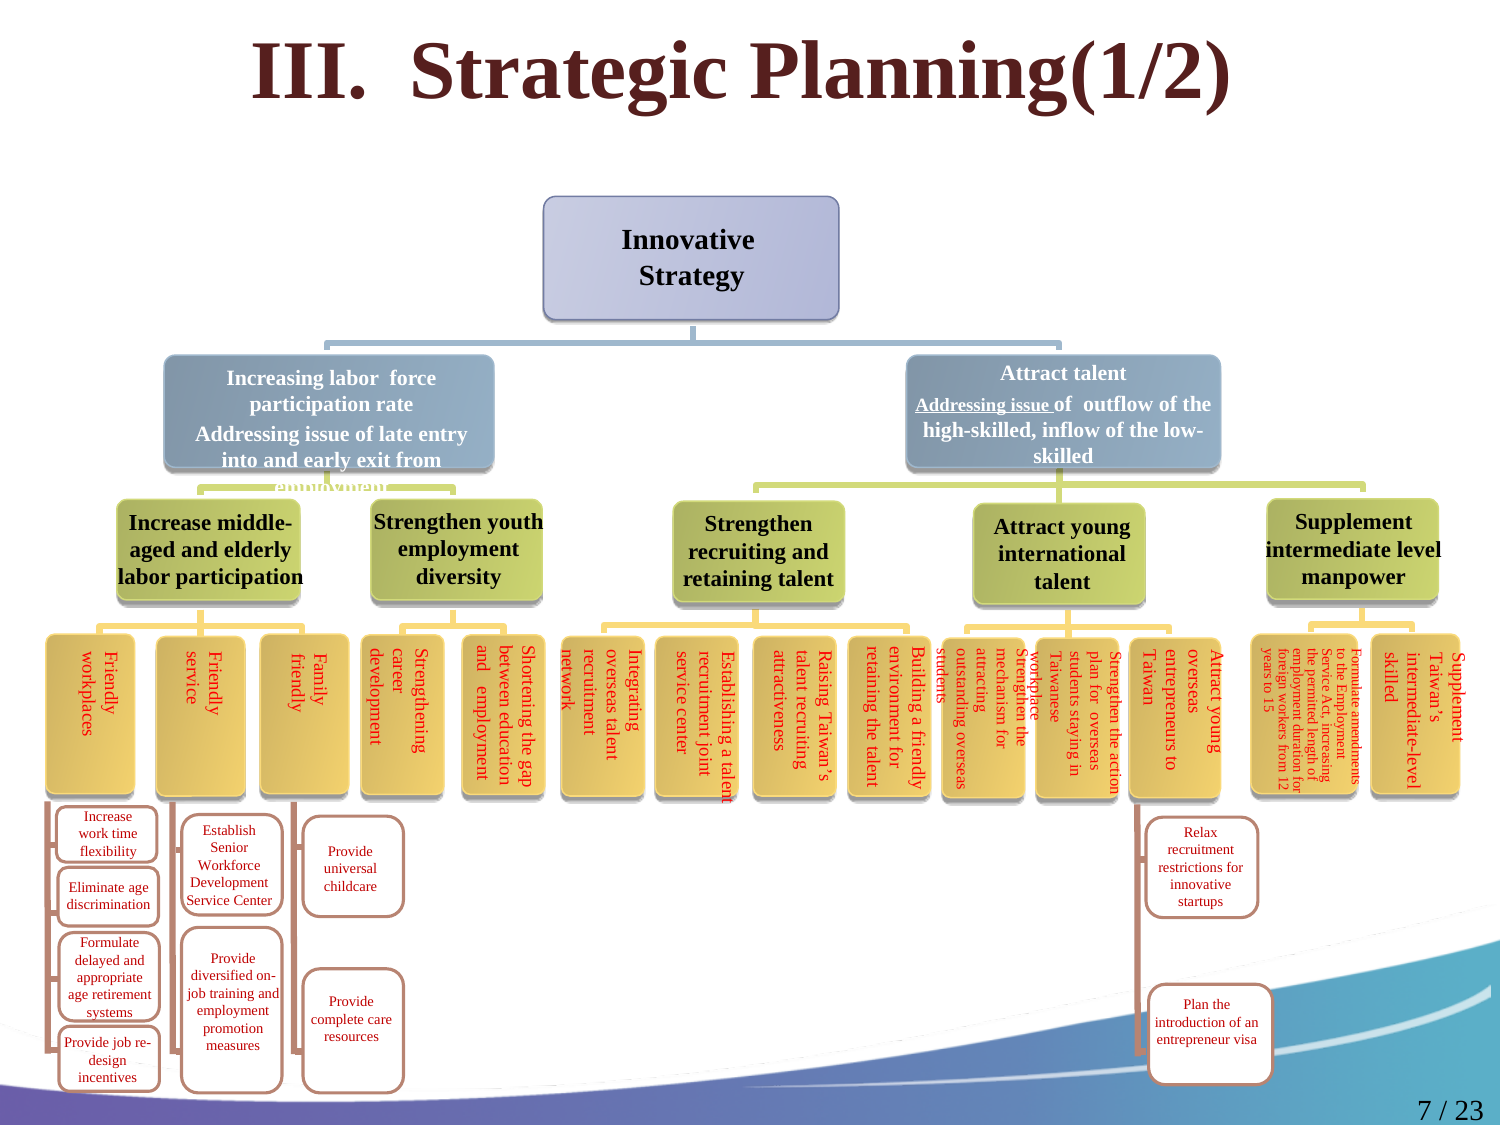

III. Strategic Planning(1/2)
Innovative
Strategy
Attract talent
Addressing issue of outflow of the high-skilled, inflow of the low-skilled
Increasing labor force participation rate
Addressing issue of late entry into and early exit from employment
Strengthen youth employment diversity
Supplement intermediate level manpower
Increase middle-aged and elderly labor participation
Strengthen recruiting and retaining talent
Attract young international talent
Shortening the gap between education and employment
Building a friendly environment for
retaining the talent
Formulate amendments to the Employment Service Act, increasing the permitted length of employment duration for foreign workers from 12 years to 15
Strengthening career development
Strengthen the mechanism for attracting outstanding overseas students
Integrating overseas talent recruitment network
Attract young overseas entrepreneurs to Taiwan
Raising Taiwan’s talent recruiting attractiveness
Strengthen the action plan for overseas students staying in Taiwanese workplace
Establishing a talent recruitment joint service center
Friendly
workplaces
Friendly service
Supplement Taiwan’s intermediate-level skilled
Family
friendly
Increase work time flexibility
Relax recruitment restrictions for innovative startups
Eliminate age discrimination
Provide diversified on-job training and employment promotion measures
Plan the introduction of an entrepreneur visa
Provide job re-design incentives
Establish Senior Workforce Development Service Center
Provide universal childcare
Formulate delayed and appropriate age retirement systems
Provide complete care resources